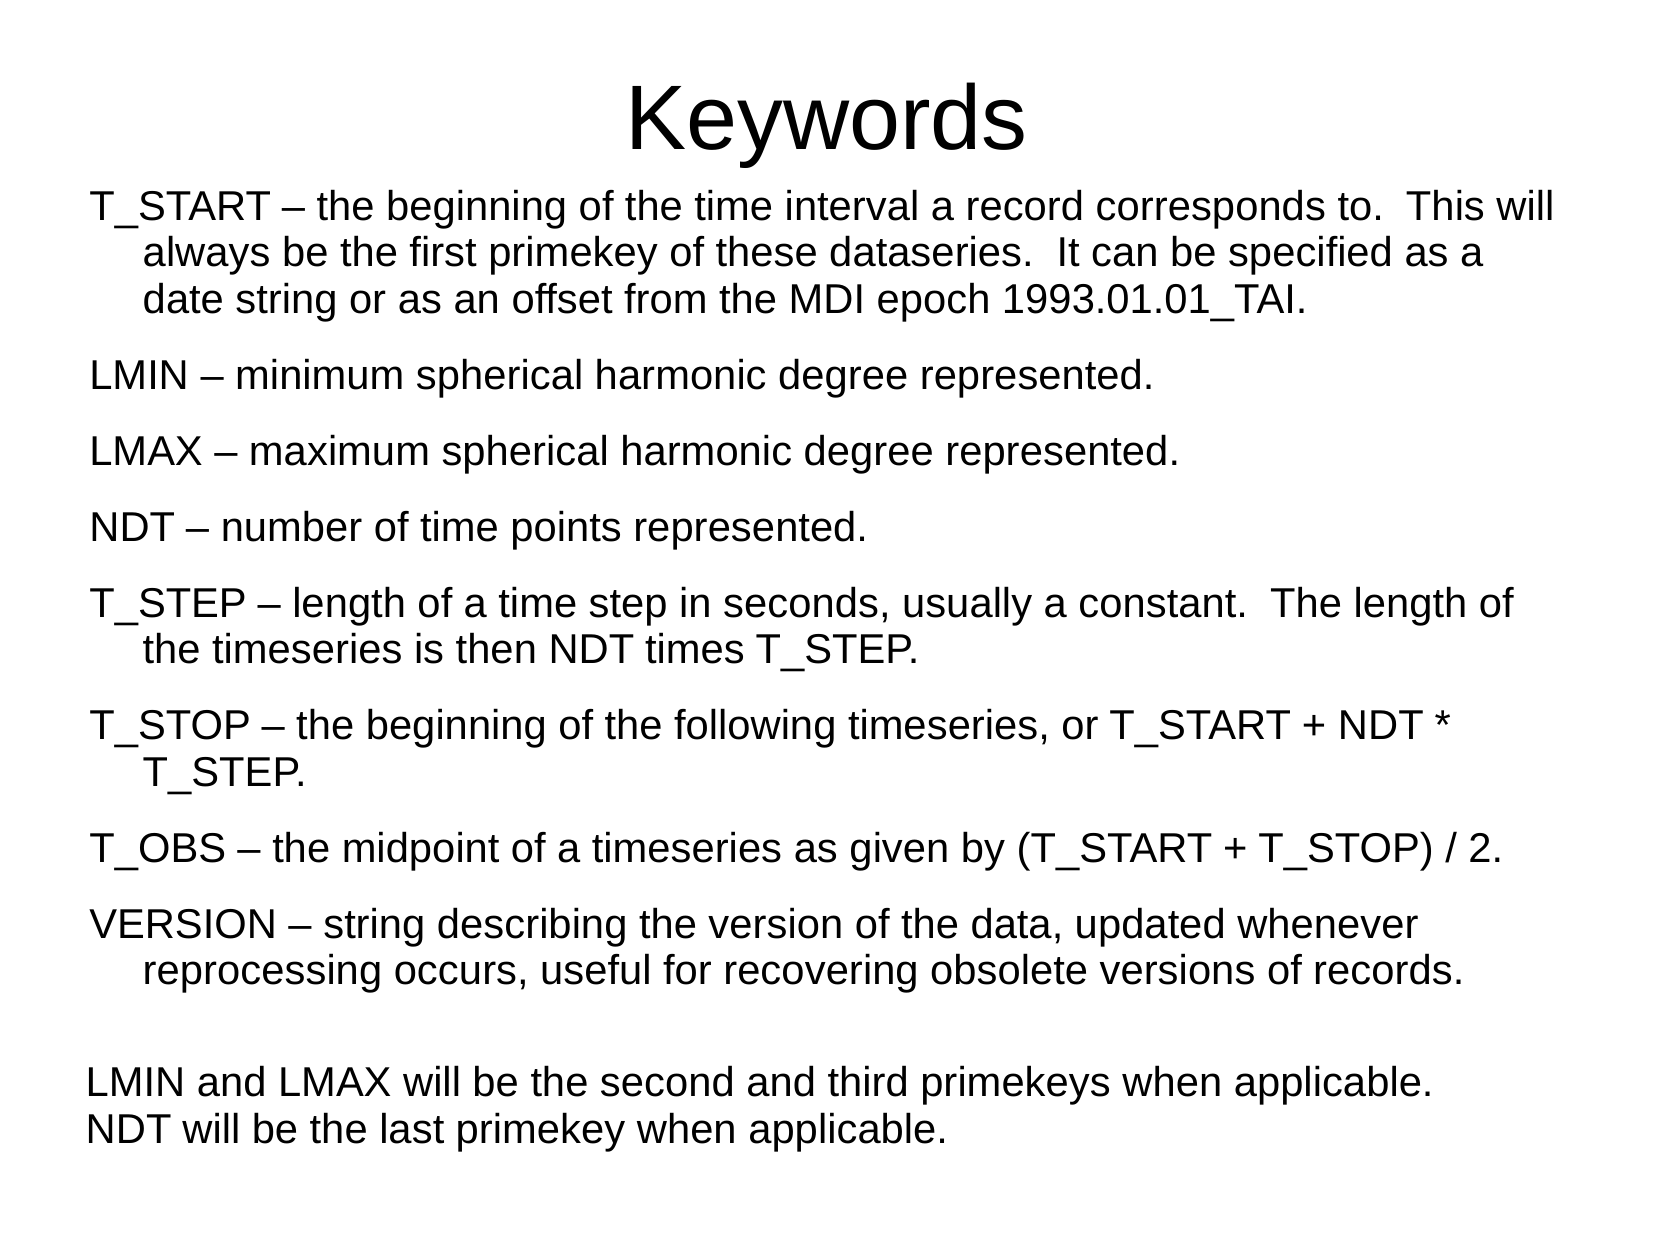

# Keywords
T_START – the beginning of the time interval a record corresponds to. This will always be the first primekey of these dataseries. It can be specified as a date string or as an offset from the MDI epoch 1993.01.01_TAI.
LMIN – minimum spherical harmonic degree represented.
LMAX – maximum spherical harmonic degree represented.
NDT – number of time points represented.
T_STEP – length of a time step in seconds, usually a constant. The length of the timeseries is then NDT times T_STEP.
T_STOP – the beginning of the following timeseries, or T_START + NDT * T_STEP.
T_OBS – the midpoint of a timeseries as given by (T_START + T_STOP) / 2.
VERSION – string describing the version of the data, updated whenever reprocessing occurs, useful for recovering obsolete versions of records.
LMIN and LMAX will be the second and third primekeys when applicable.
NDT will be the last primekey when applicable.